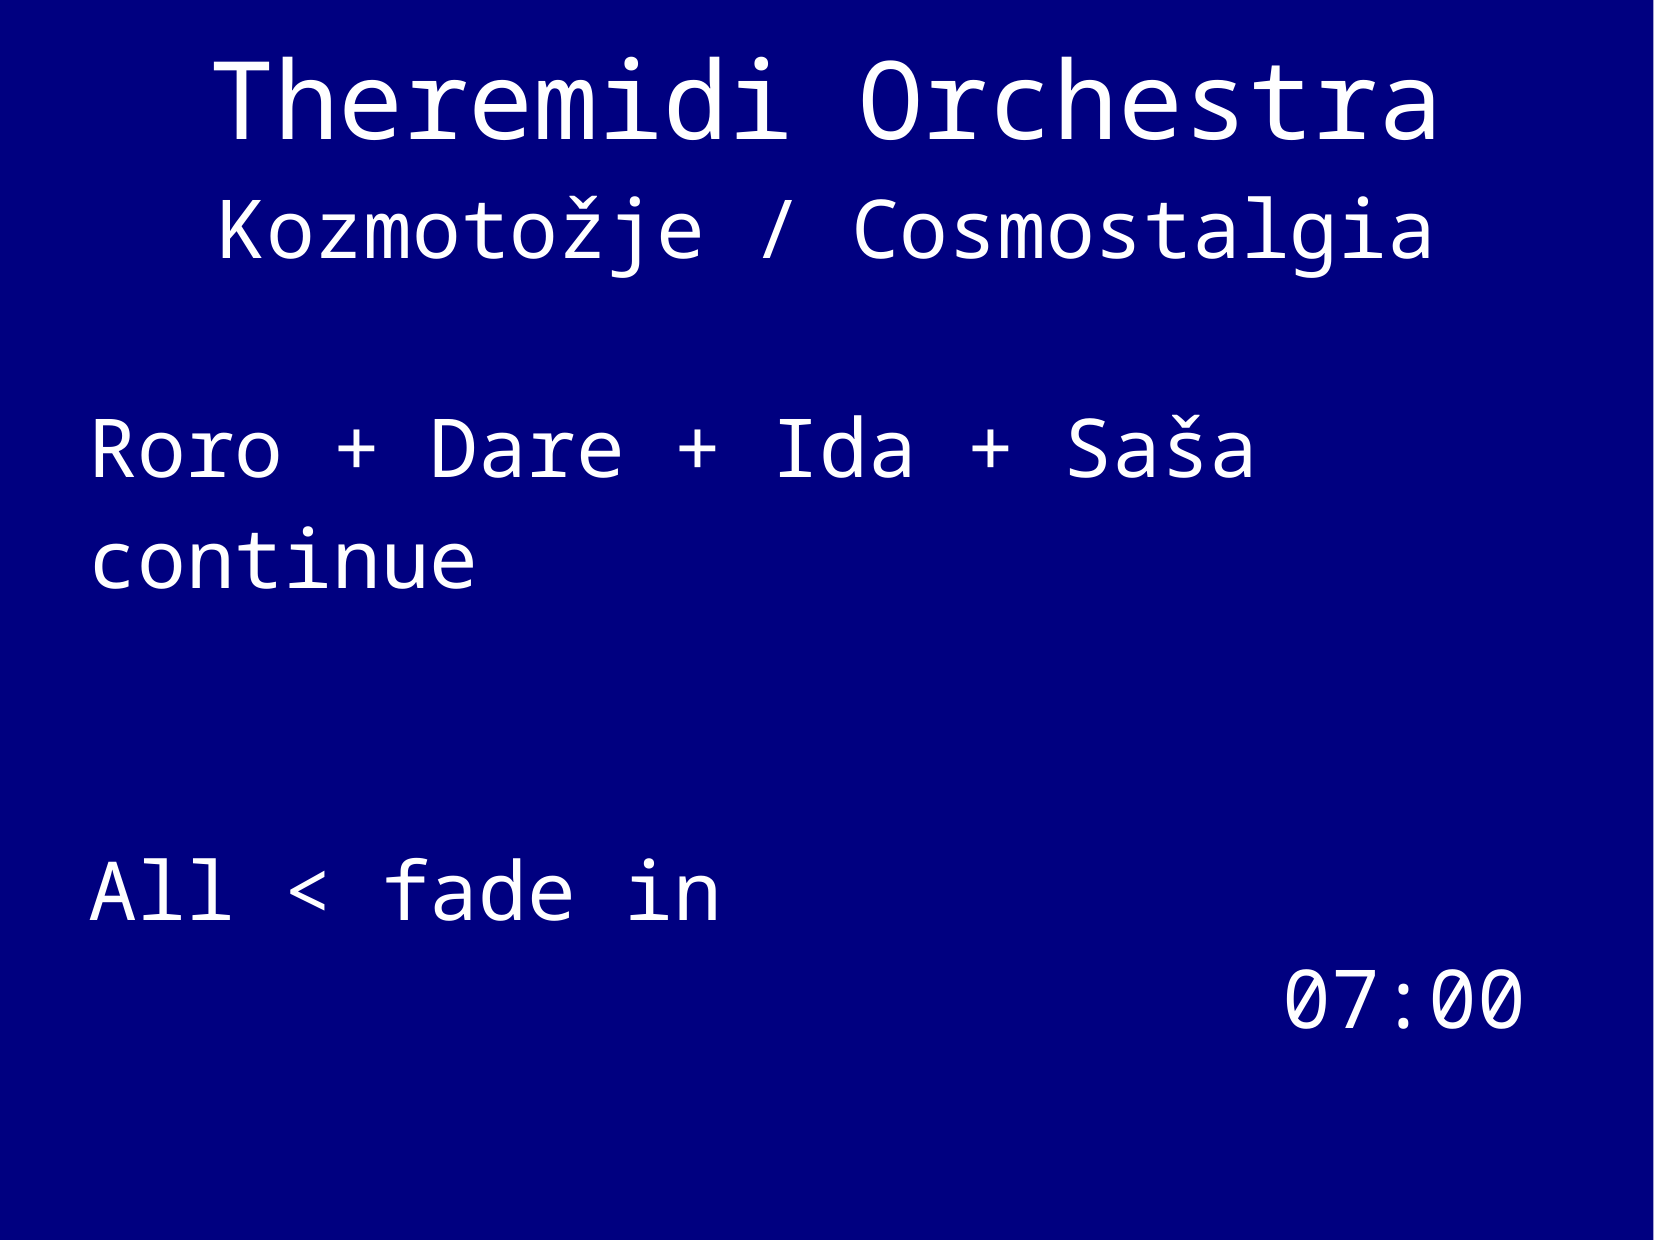

# Theremidi Orchestra Kozmotožje / Cosmostalgia
Roro + Dare + Ida + Saša continue
All < fade in
07:00